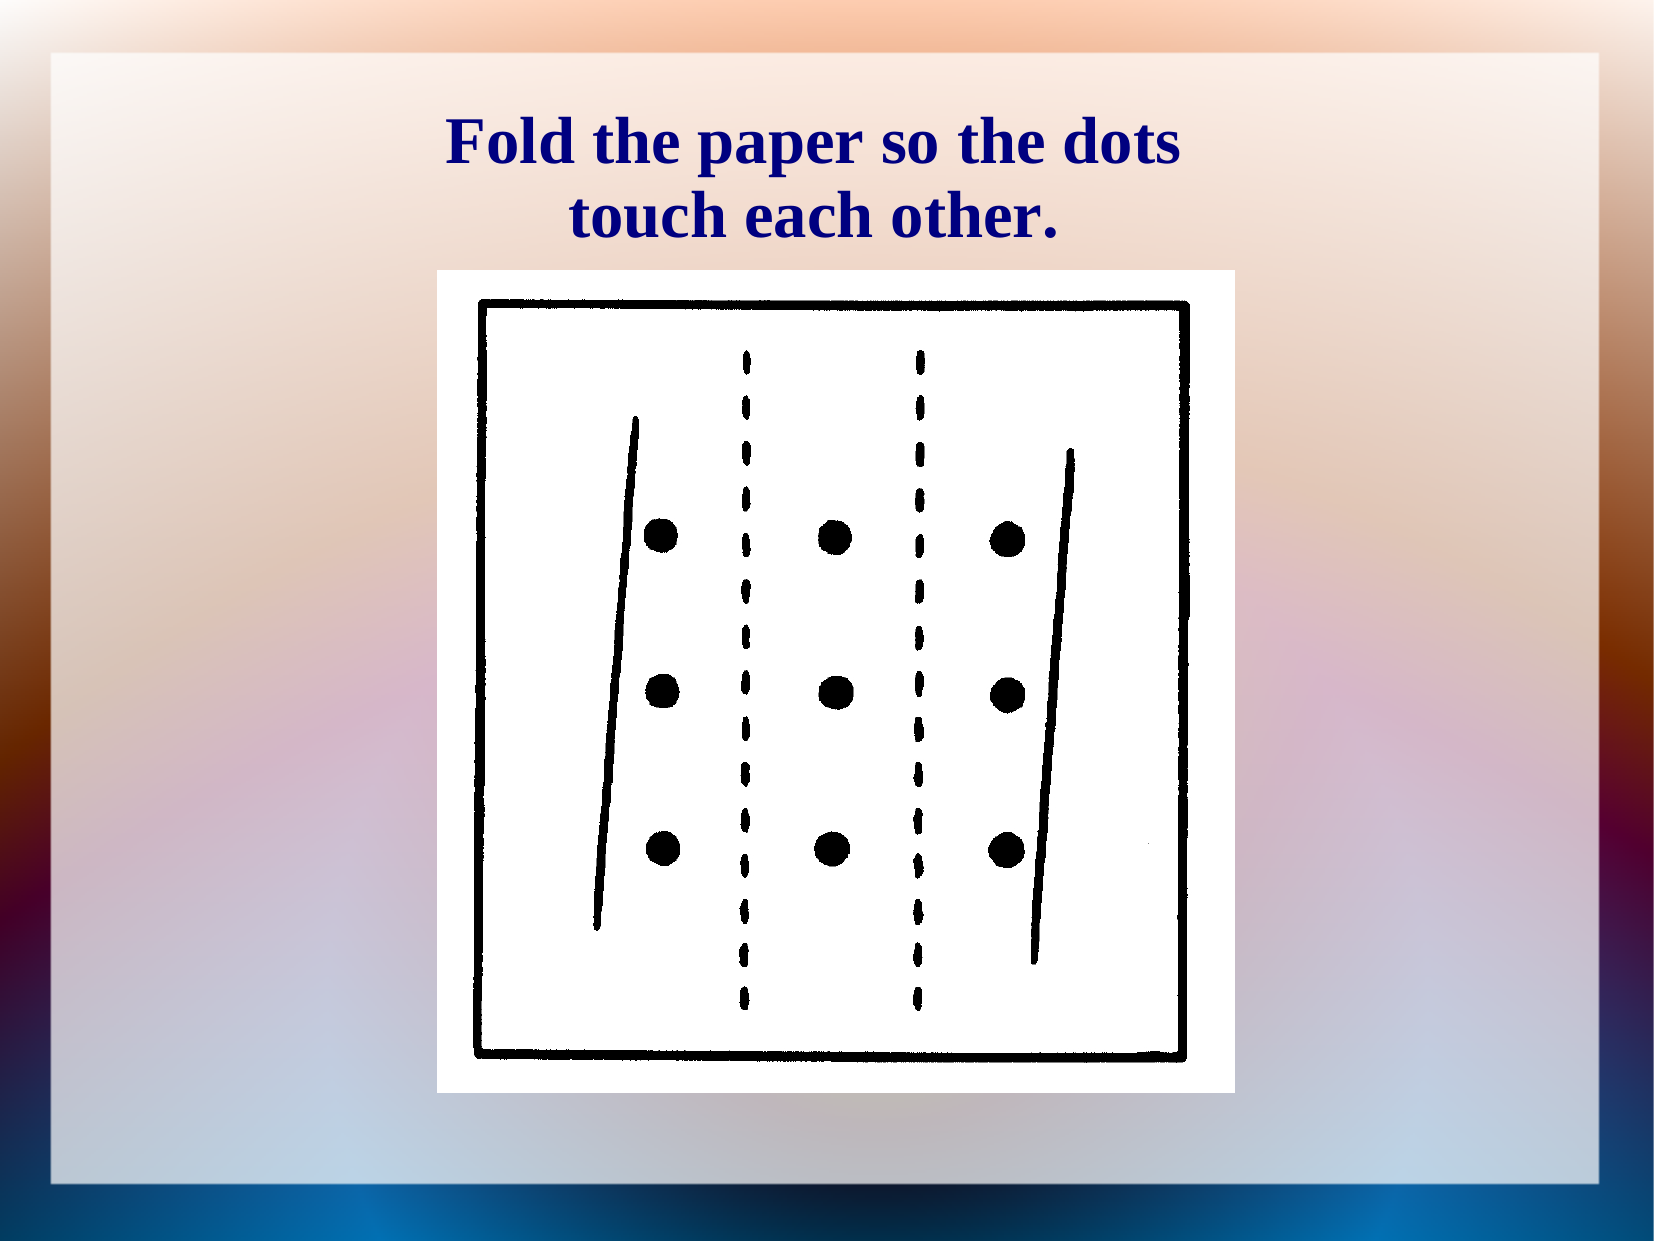

Fold the paper so the dots
touch each other.